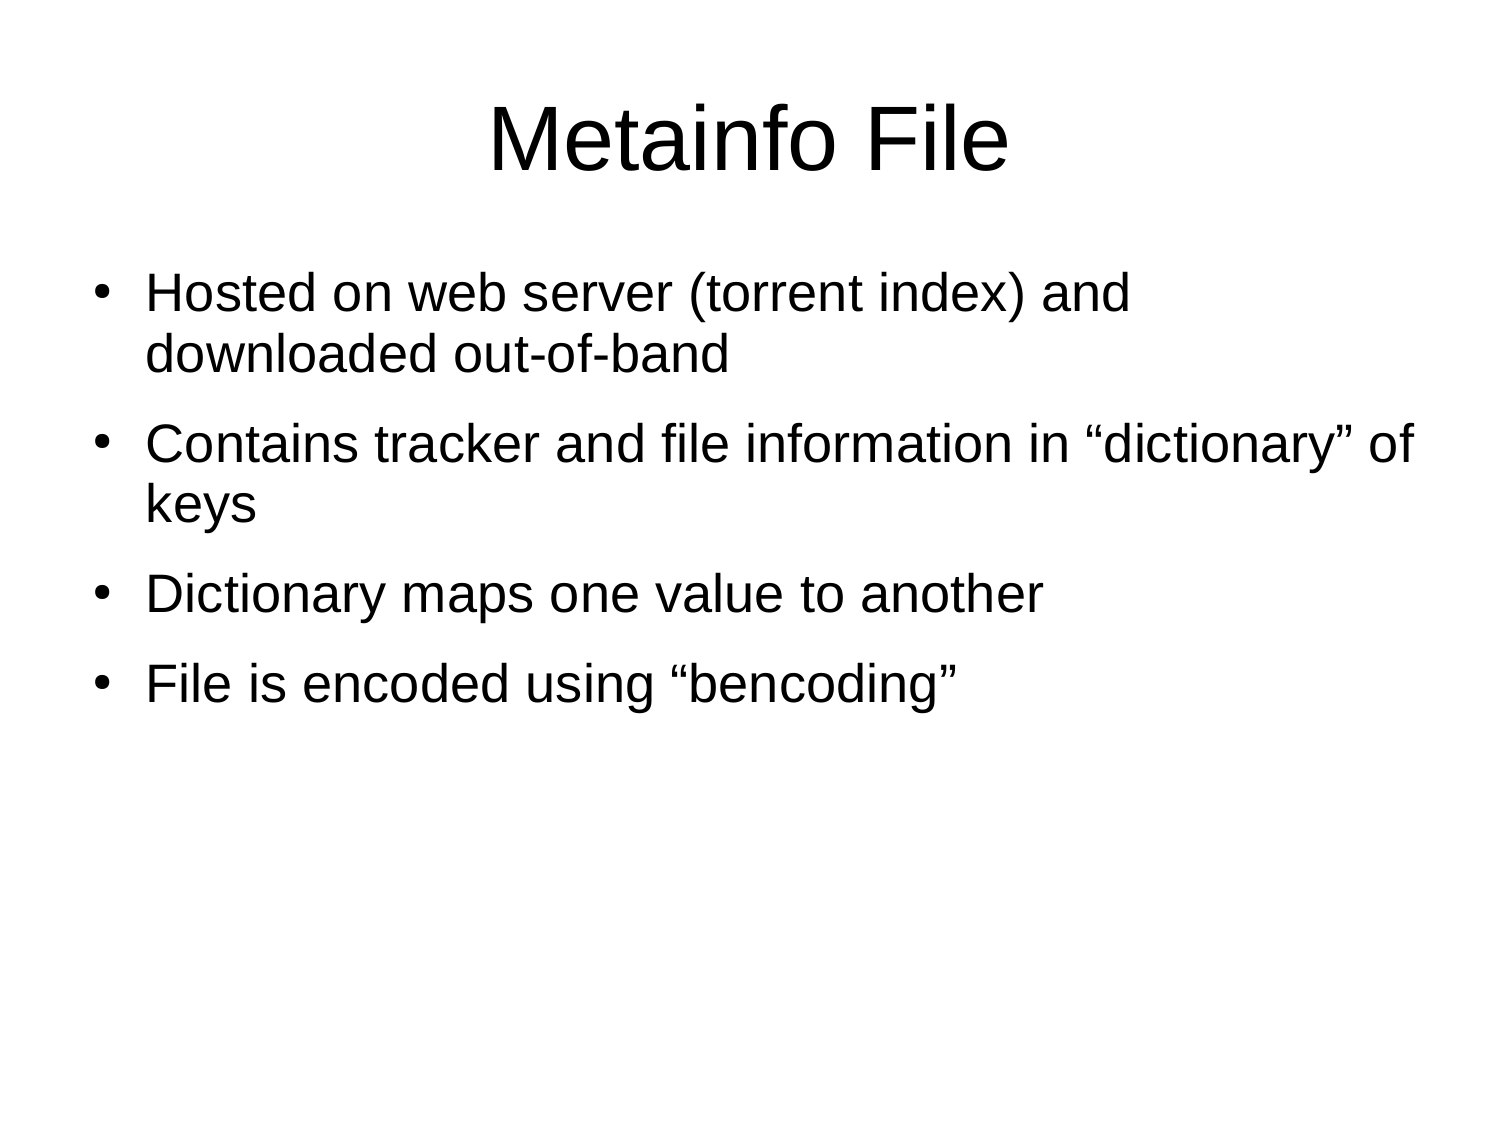

# Metainfo File
Hosted on web server (torrent index) and downloaded out-of-band
Contains tracker and file information in “dictionary” of keys
Dictionary maps one value to another
File is encoded using “bencoding”